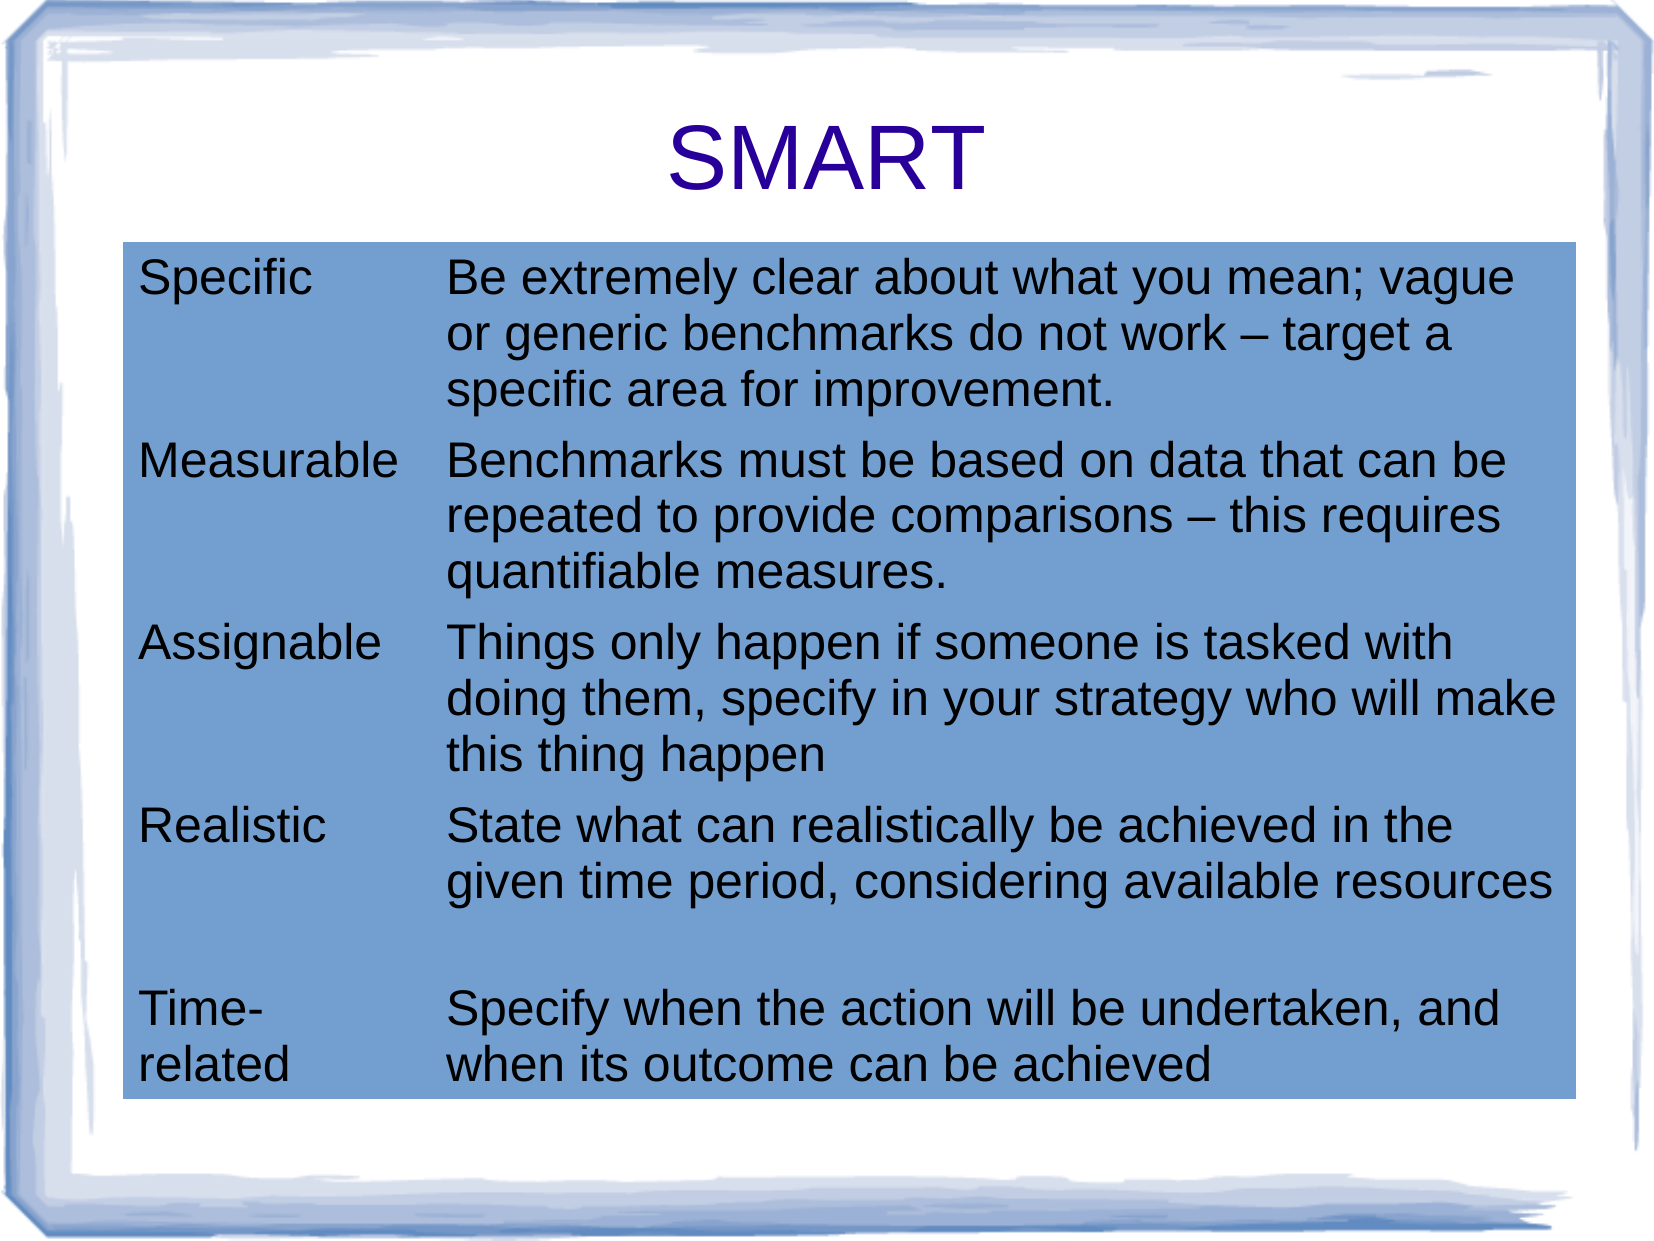

# SMART
| Specific | Be extremely clear about what you mean; vague or generic benchmarks do not work – target a specific area for improvement. |
| --- | --- |
| Measurable | Benchmarks must be based on data that can be repeated to provide comparisons – this requires quantifiable measures. |
| Assignable | Things only happen if someone is tasked with doing them, specify in your strategy who will make this thing happen |
| Realistic | State what can realistically be achieved in the given time period, considering available resources |
| Time-related | Specify when the action will be undertaken, and when its outcome can be achieved |